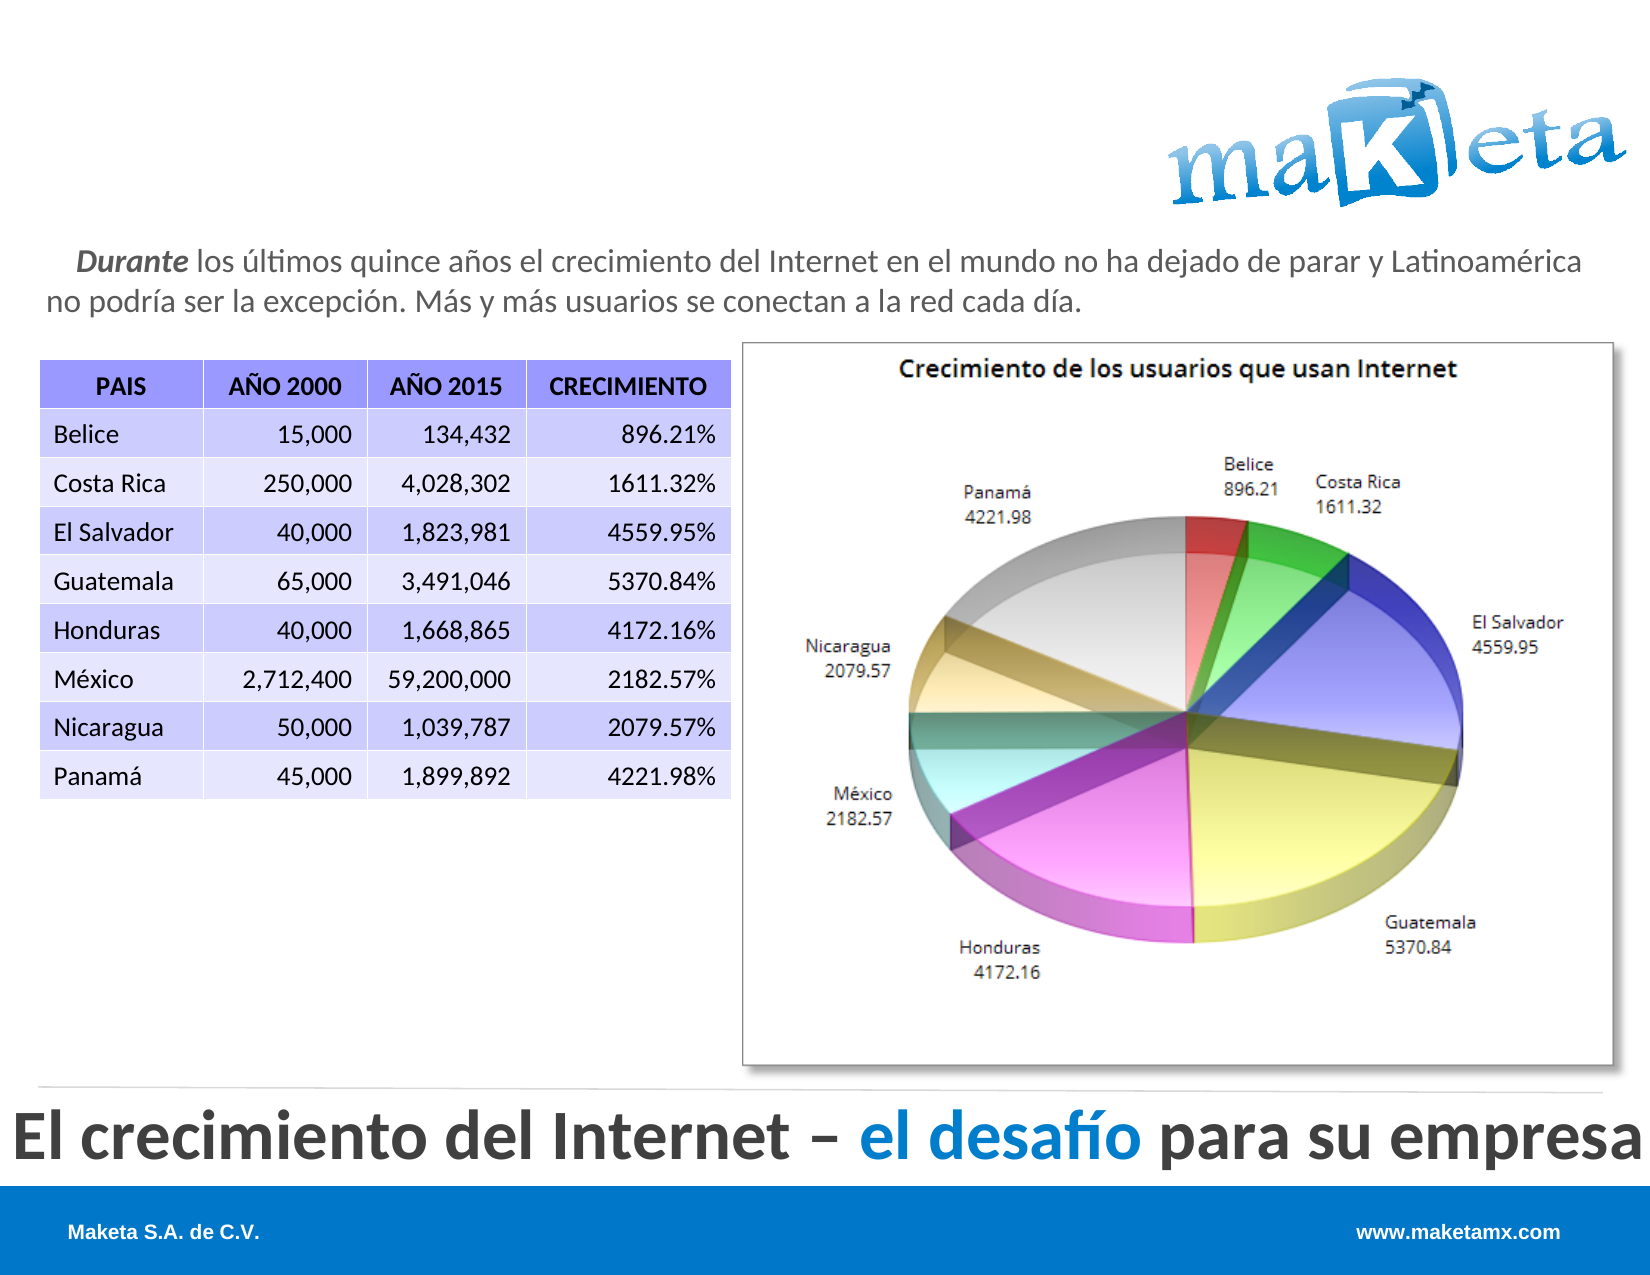

Durante los últimos quince años el crecimiento del Internet en el mundo no ha dejado de parar y Latinoamérica no podría ser la excepción. Más y más usuarios se conectan a la red cada día.
| PAIS | AÑO 2000 | AÑO 2015 | CRECIMIENTO |
| --- | --- | --- | --- |
| Belice | 15,000 | 134,432 | 896.21% |
| Costa Rica | 250,000 | 4,028,302 | 1611.32% |
| El Salvador | 40,000 | 1,823,981 | 4559.95% |
| Guatemala | 65,000 | 3,491,046 | 5370.84% |
| Honduras | 40,000 | 1,668,865 | 4172.16% |
| México | 2,712,400 | 59,200,000 | 2182.57% |
| Nicaragua | 50,000 | 1,039,787 | 2079.57% |
| Panamá | 45,000 | 1,899,892 | 4221.98% |
El crecimiento del Internet – el desafío para su empresa
www.maketamx.com
Maketa S.A. de C.V.